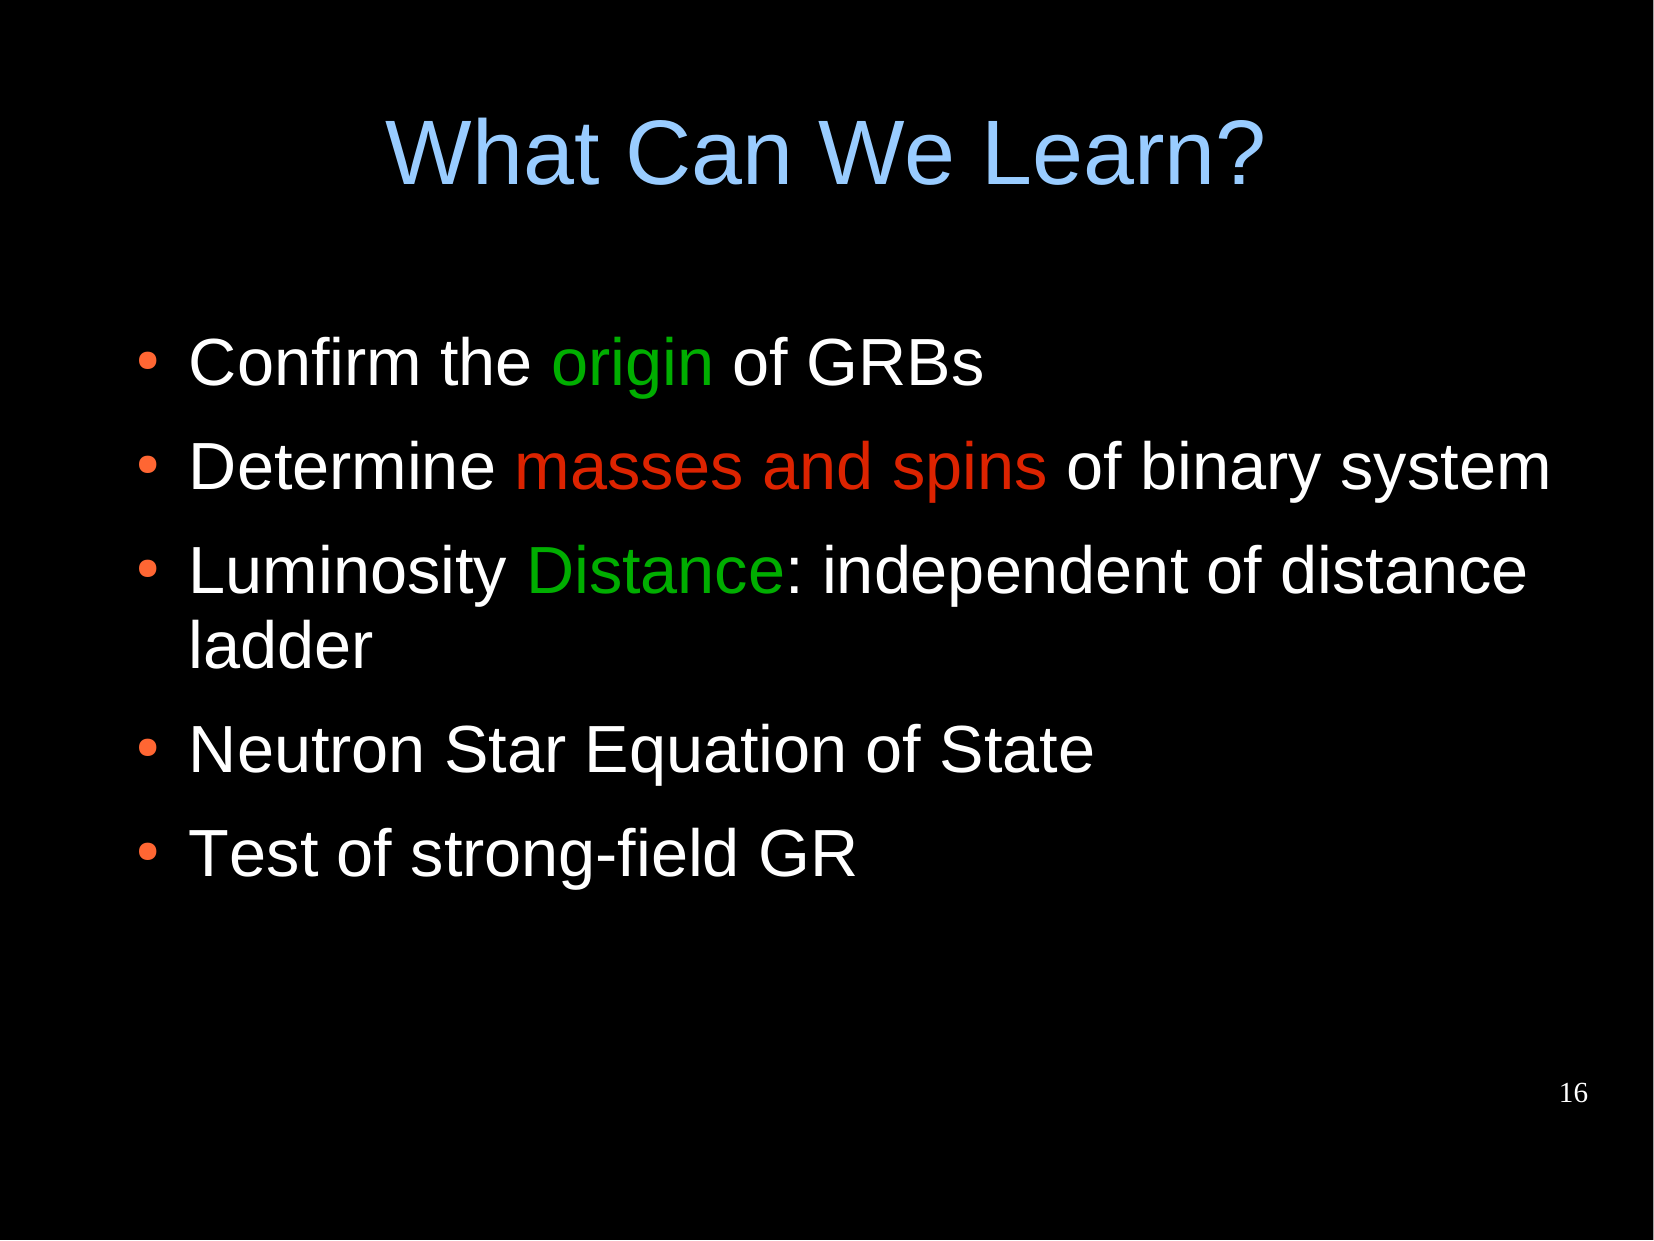

# What Can We Learn?
Confirm the origin of GRBs
Determine masses and spins of binary system
Luminosity Distance: independent of distance ladder
Neutron Star Equation of State
Test of strong-field GR
16